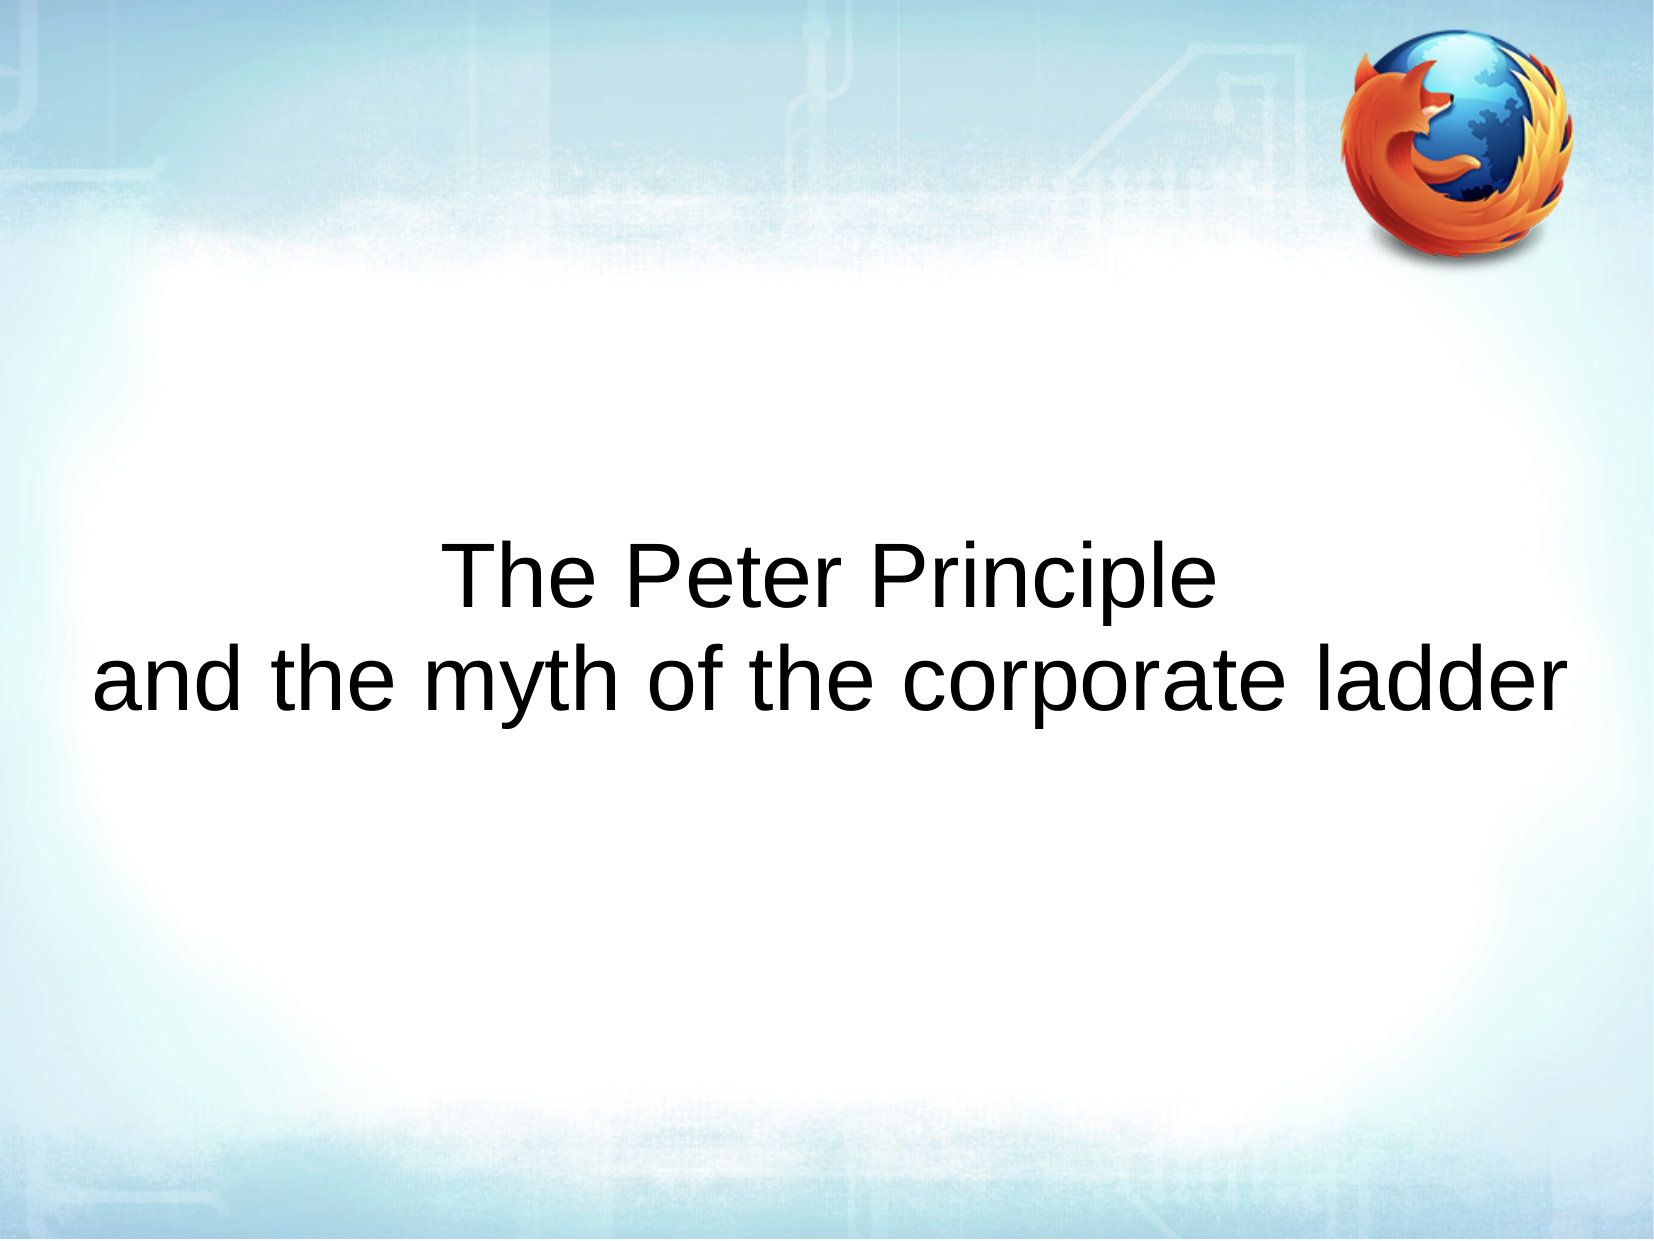

# The Peter Principle and the myth of the corporate ladder